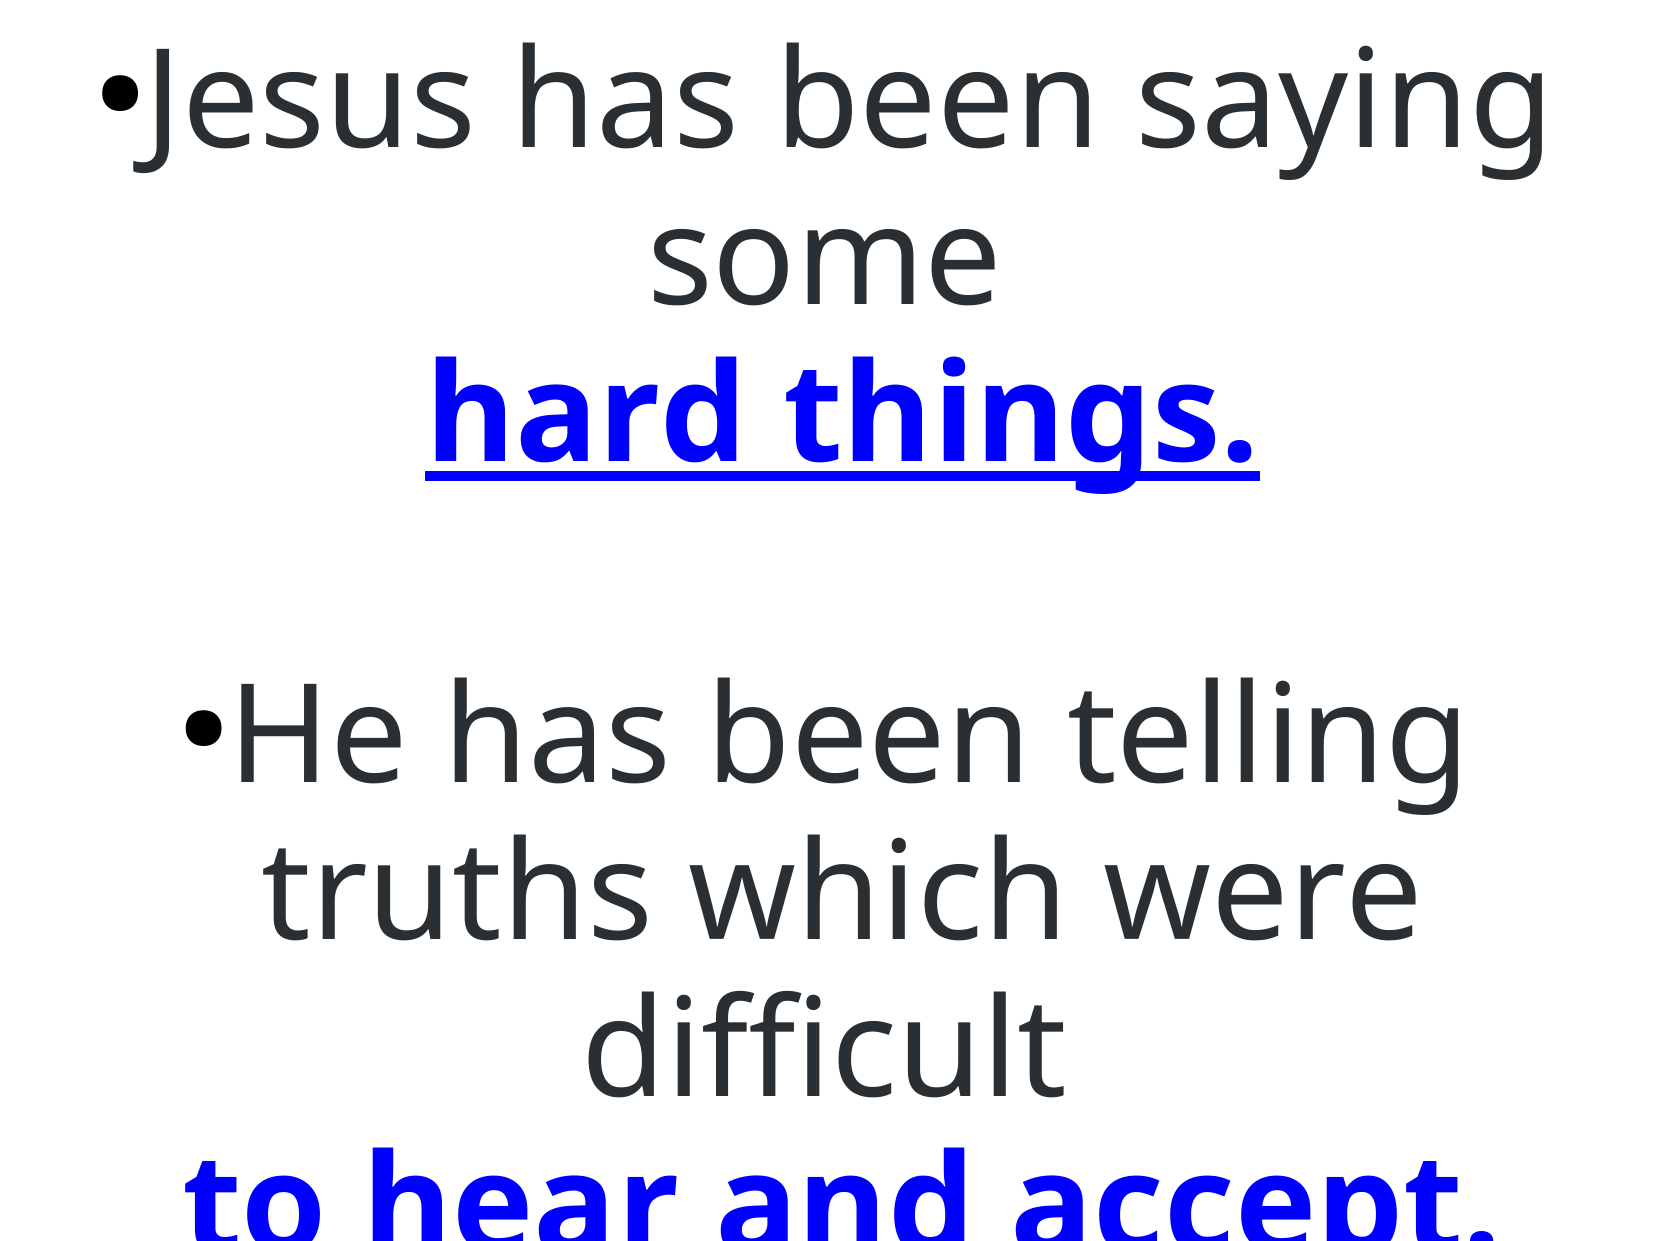

Jesus has been saying some
hard things.
He has been telling truths which were difficult
to hear and accept.
18